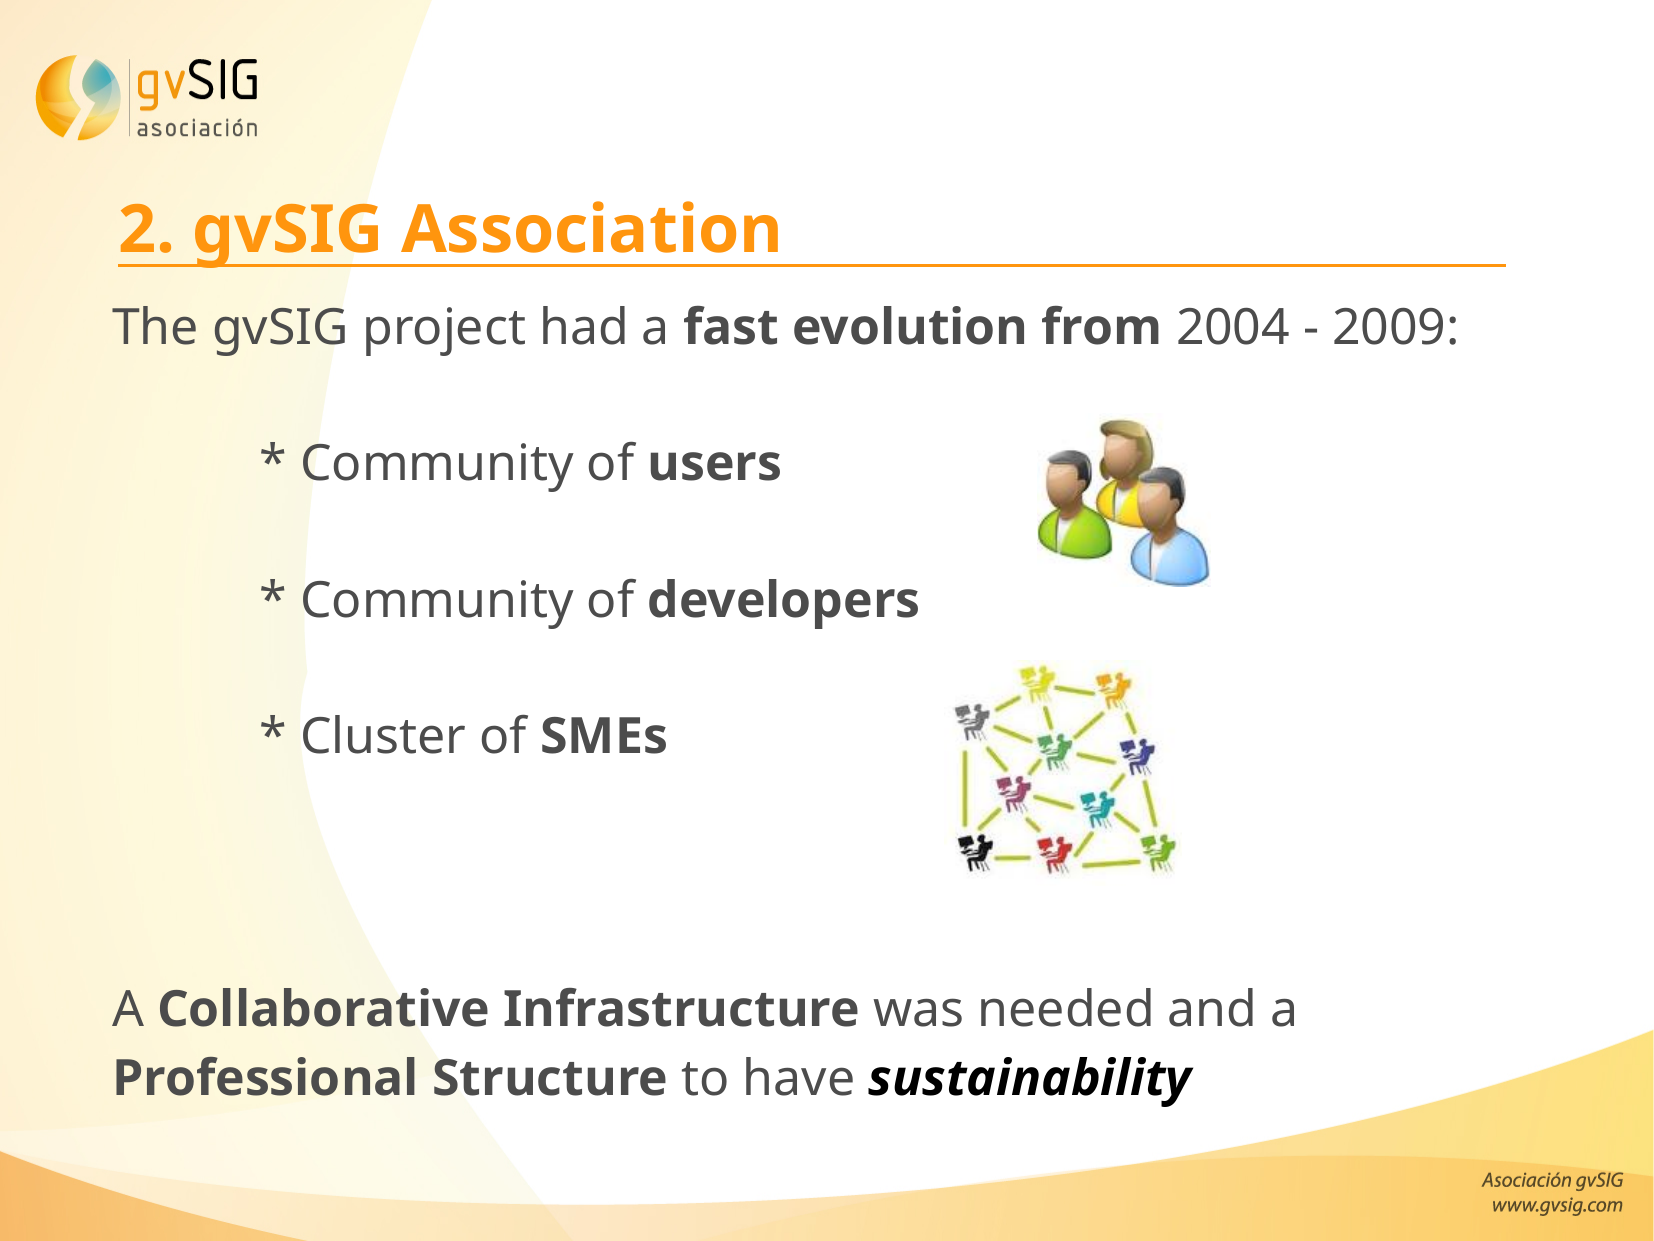

# 2. gvSIG Association
The gvSIG project had a fast evolution from 2004 - 2009:
		* Community of users
		* Community of developers
		* Cluster of SMEs
A Collaborative Infrastructure was needed and a Professional Structure to have sustainability